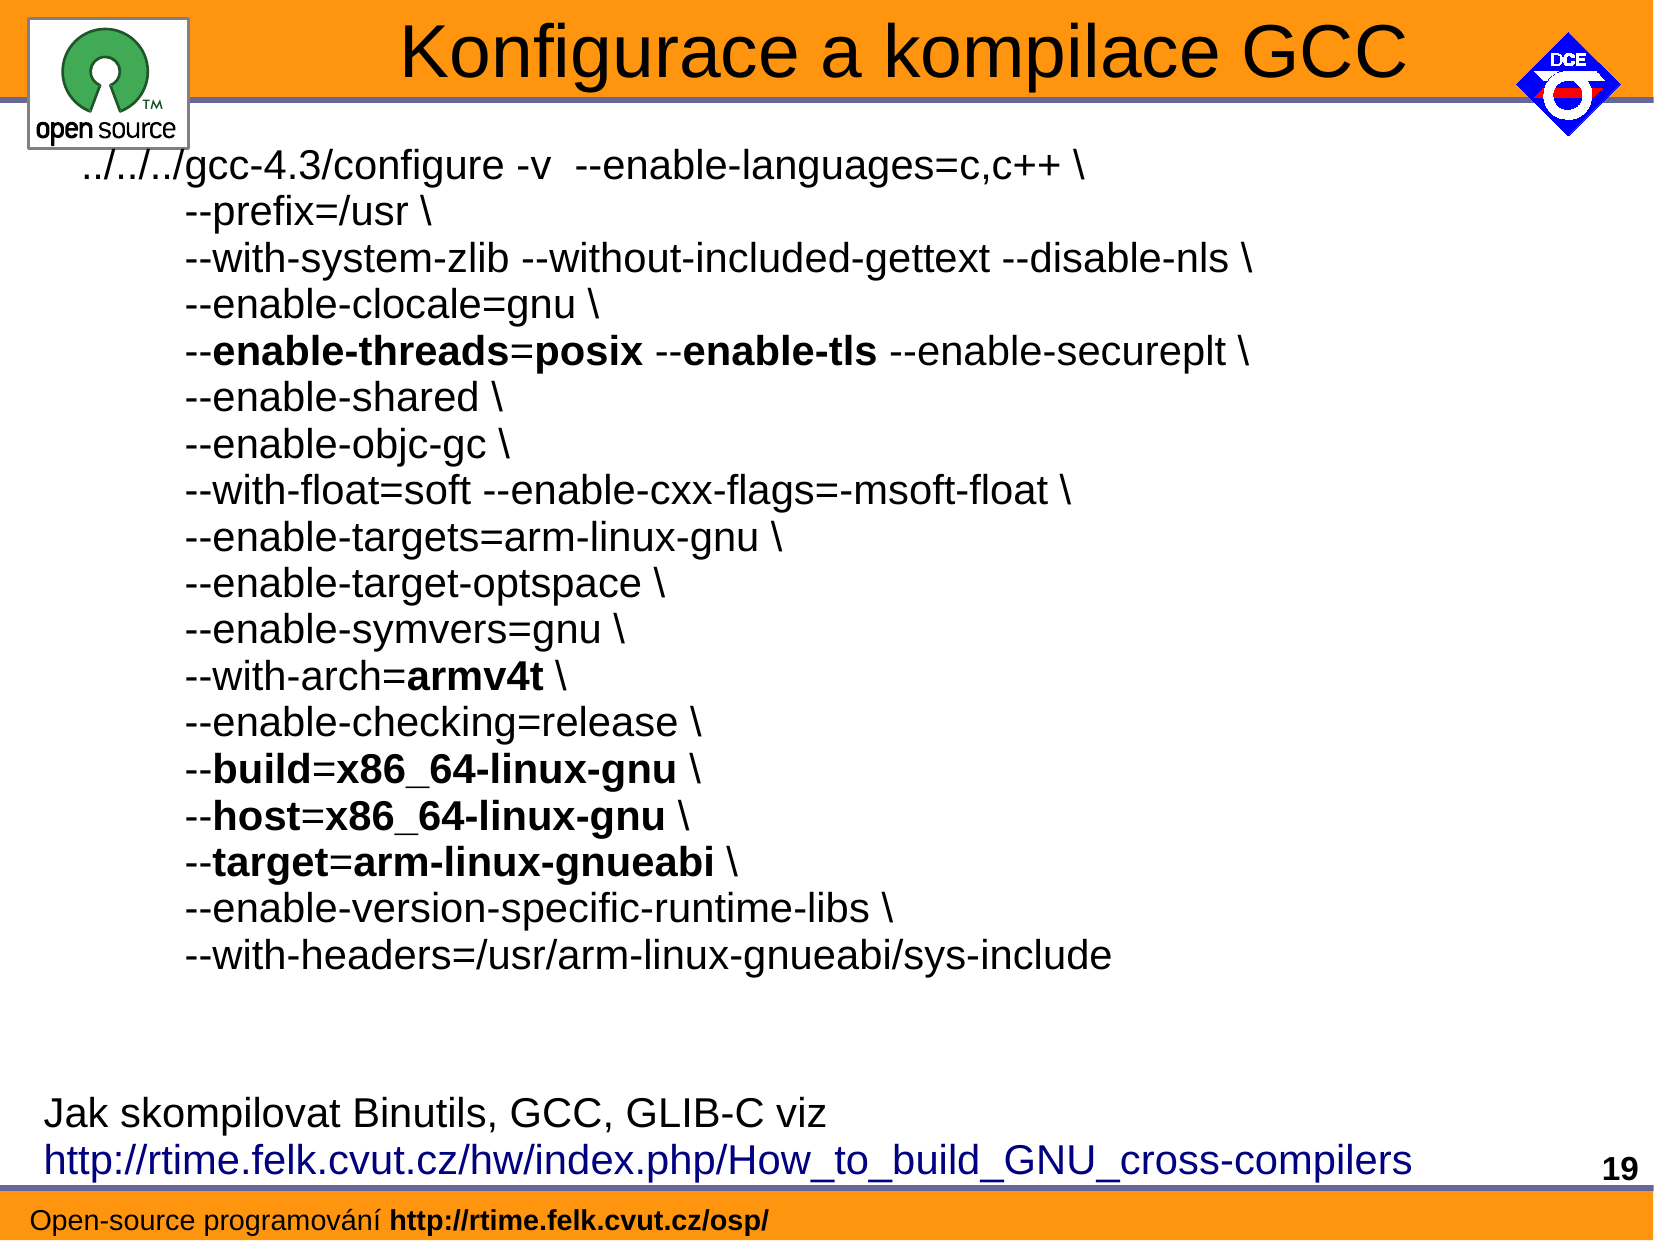

# Konfigurace a kompilace GCC
../../../gcc-4.3/configure -v --enable-languages=c,c++ \
 --prefix=/usr \
 --with-system-zlib --without-included-gettext --disable-nls \
 --enable-clocale=gnu \
 --enable-threads=posix --enable-tls --enable-secureplt \
 --enable-shared \
 --enable-objc-gc \
 --with-float=soft --enable-cxx-flags=-msoft-float \
 --enable-targets=arm-linux-gnu \
 --enable-target-optspace \
 --enable-symvers=gnu \
 --with-arch=armv4t \
 --enable-checking=release \
 --build=x86_64-linux-gnu \
 --host=x86_64-linux-gnu \
 --target=arm-linux-gnueabi \
 --enable-version-specific-runtime-libs \
 --with-headers=/usr/arm-linux-gnueabi/sys-include
Jak skompilovat Binutils, GCC, GLIB-C viz
http://rtime.felk.cvut.cz/hw/index.php/How_to_build_GNU_cross-compilers